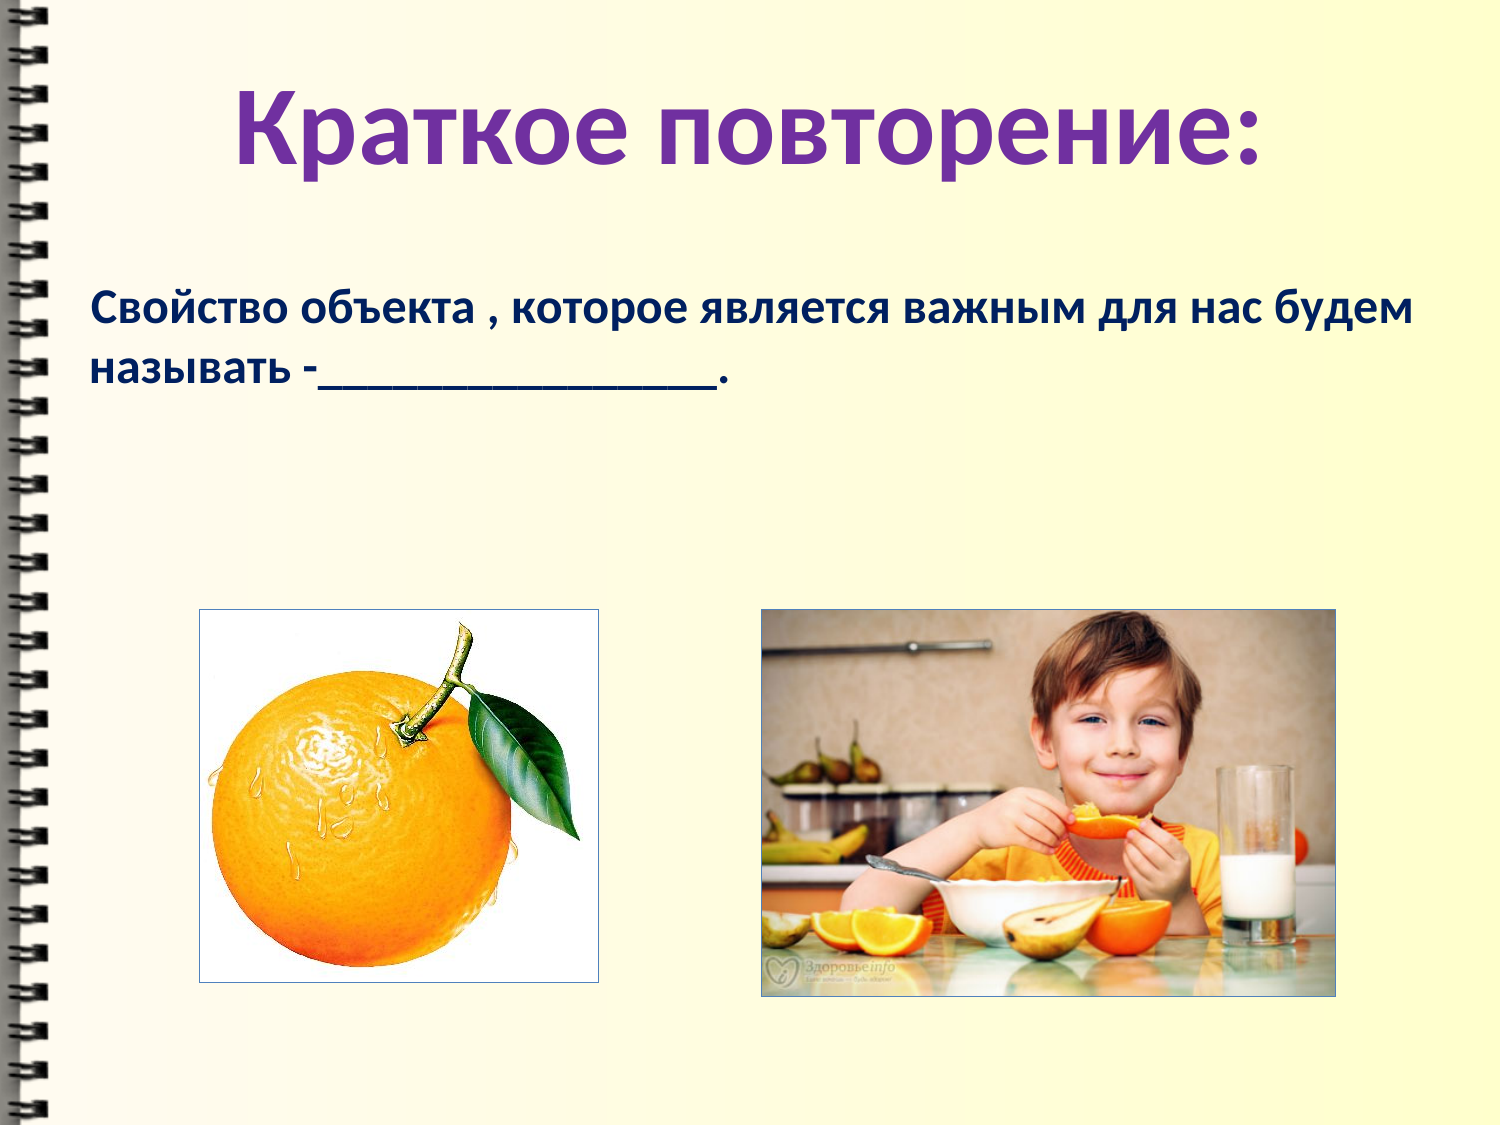

# Краткое повторение:
Свойство объекта , которое является важным для нас будем называть -________________.